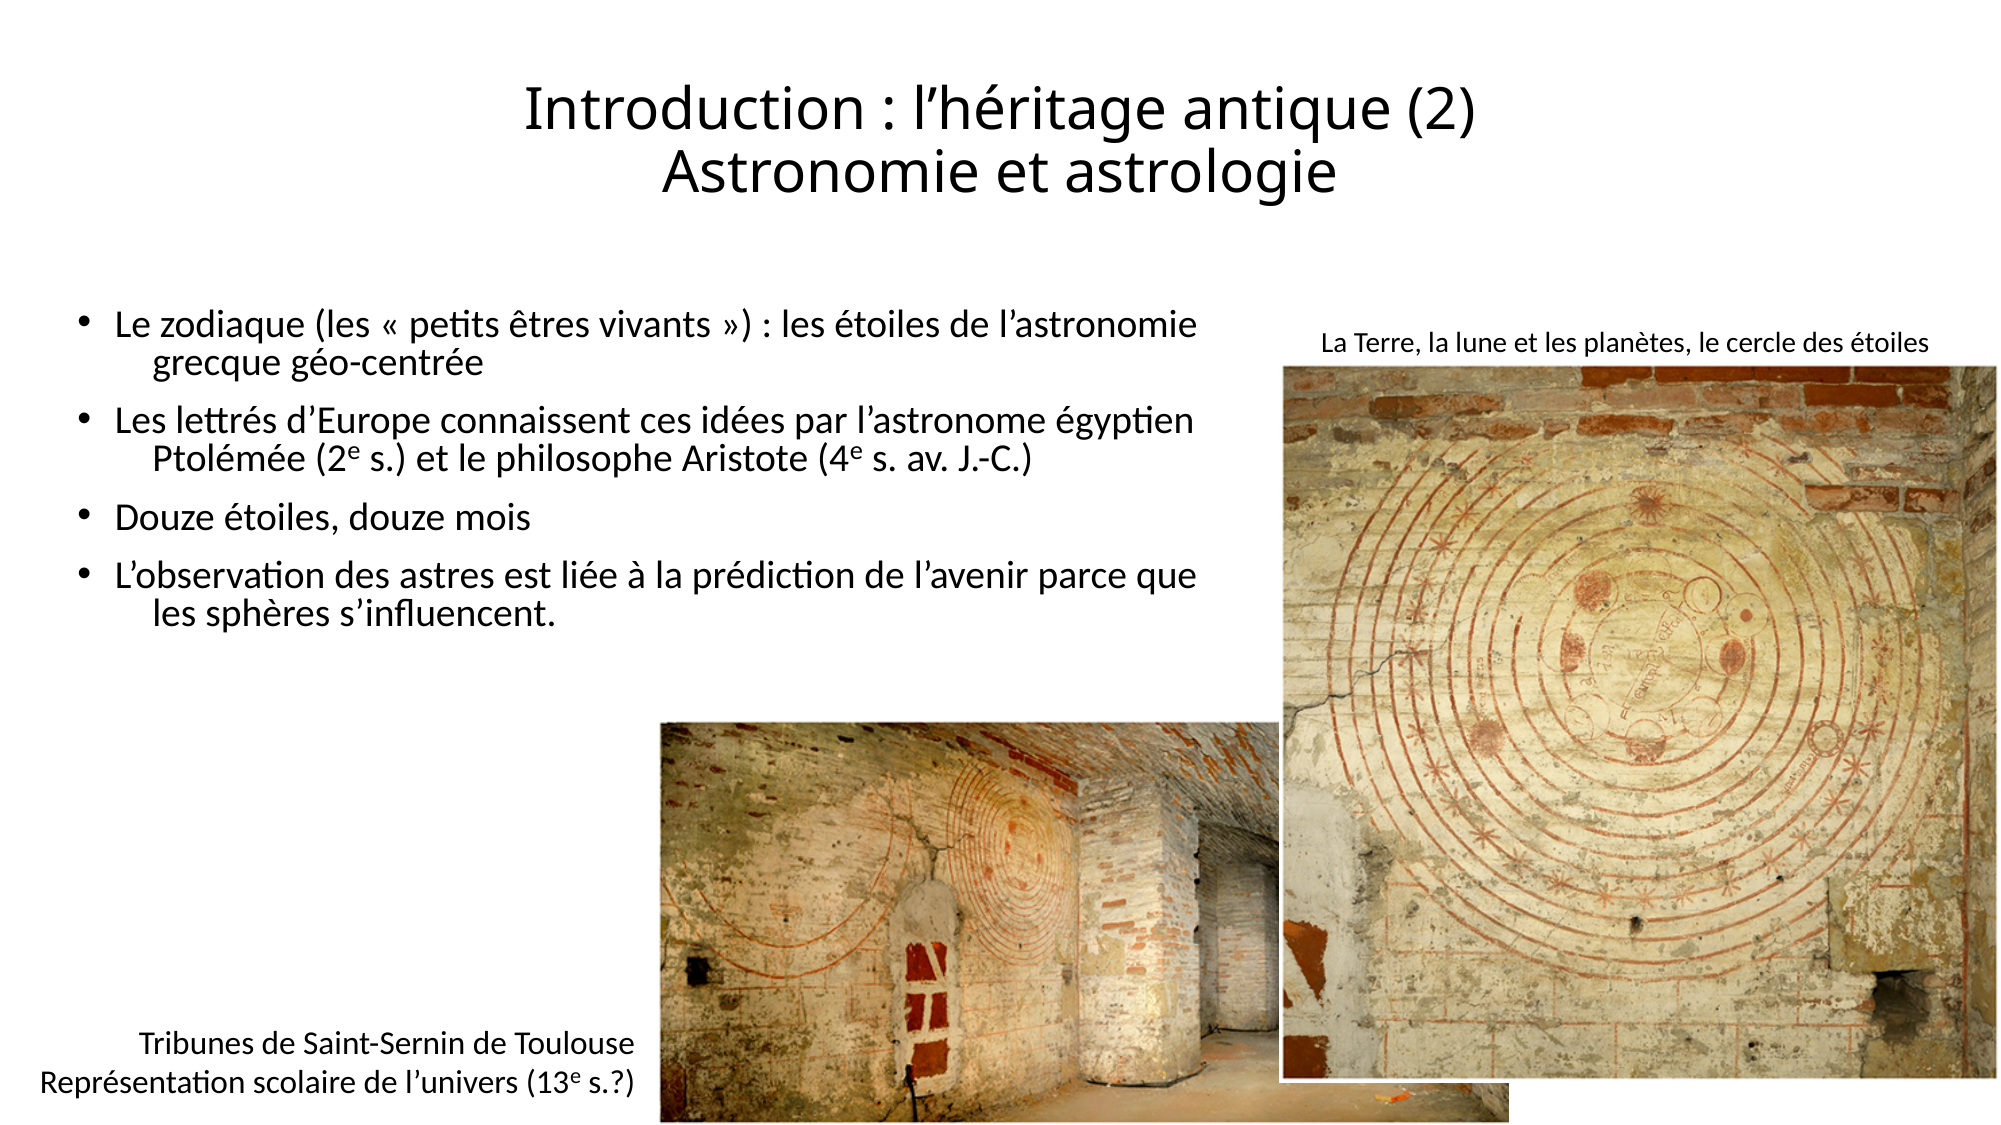

# Introduction : l’héritage antique (2) Astronomie et astrologie
Le zodiaque (les « petits êtres vivants ») : les étoiles de l’astronomie grecque géo-centrée
Les lettrés d’Europe connaissent ces idées par l’astronome égyptien Ptolémée (2e s.) et le philosophe Aristote (4e s. av. J.-C.)
Douze étoiles, douze mois
L’observation des astres est liée à la prédiction de l’avenir parce que les sphères s’influencent.
La Terre, la lune et les planètes, le cercle des étoiles
Tribunes de Saint-Sernin de Toulouse
Représentation scolaire de l’univers (13e s.?)